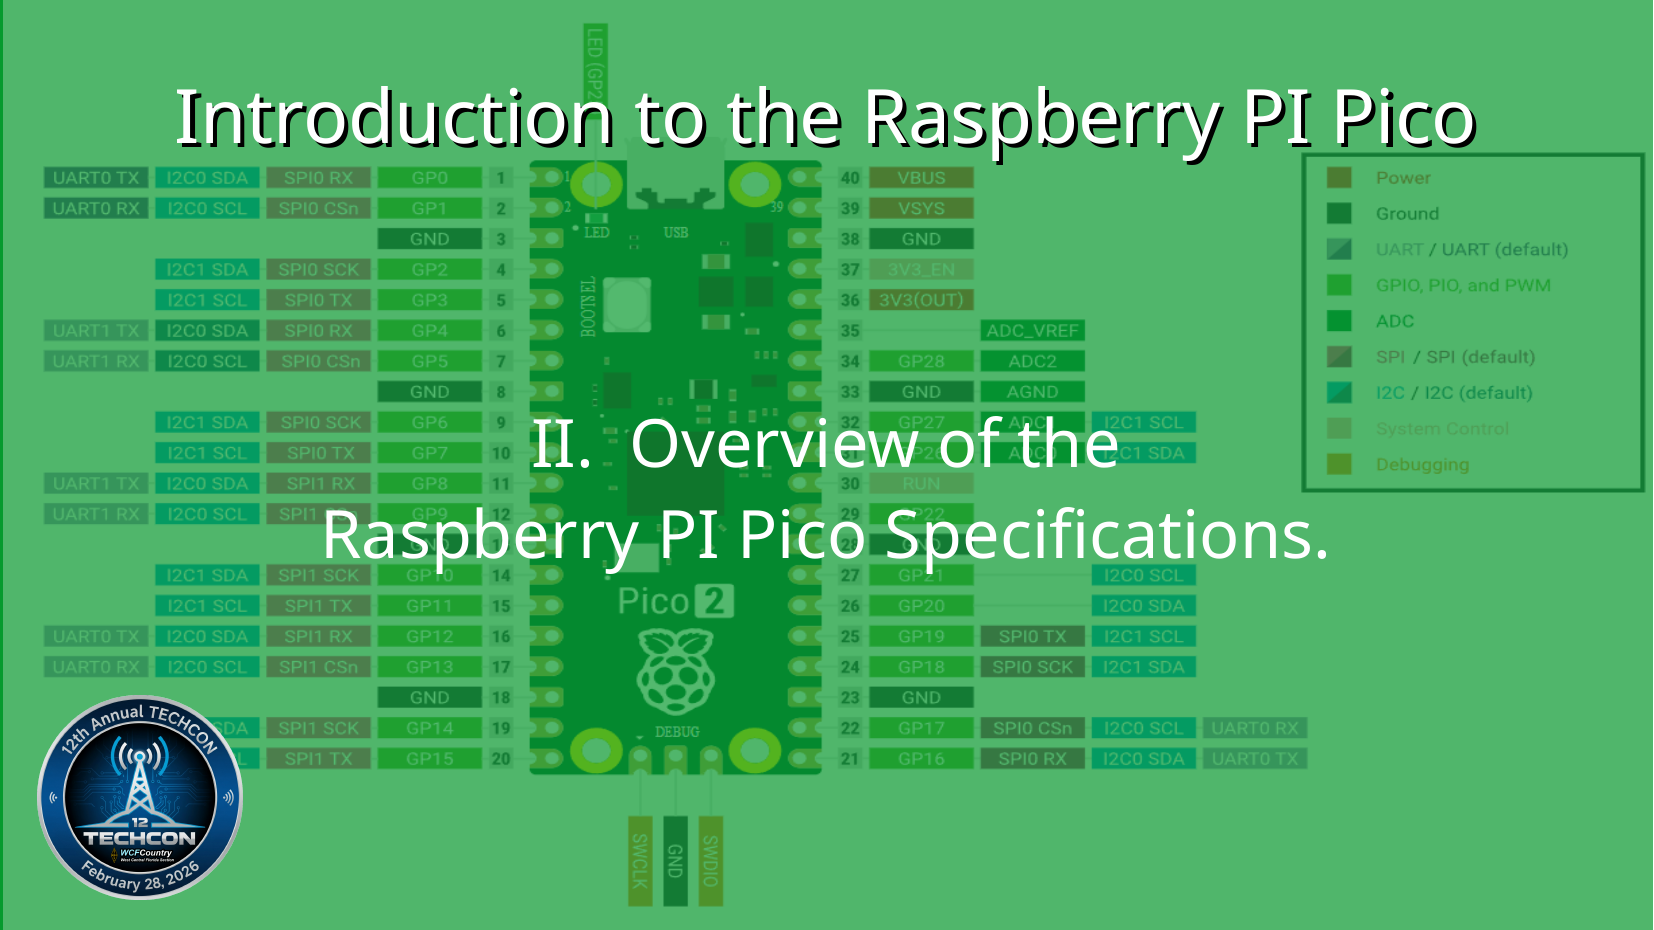

# Introduction to the Raspberry PI Pico
II. Overview of the
Raspberry PI Pico Specifications.